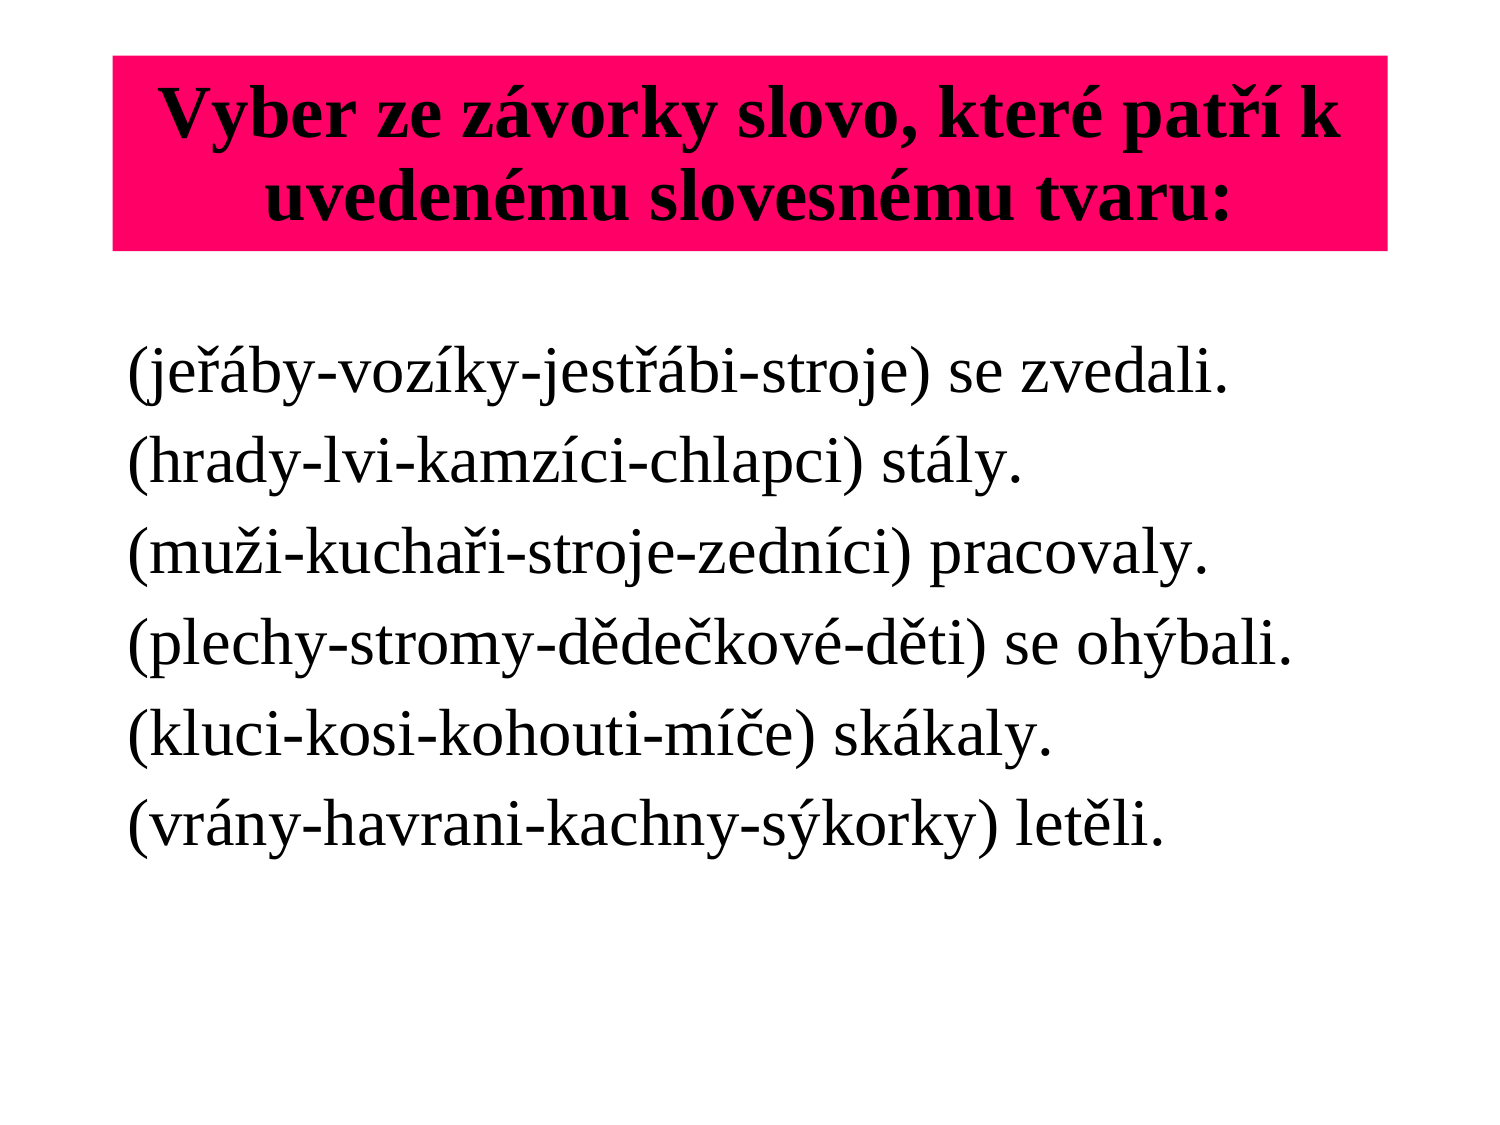

Vyber ze závorky slovo, které patří k uvedenému slovesnému tvaru:
# (jeřáby-vozíky-jestřábi-stroje) se zvedali.
(hrady-lvi-kamzíci-chlapci) stály.
(muži-kuchaři-stroje-zedníci) pracovaly.
(plechy-stromy-dědečkové-děti) se ohýbali.
(kluci-kosi-kohouti-míče) skákaly.
(vrány-havrani-kachny-sýkorky) letěli.